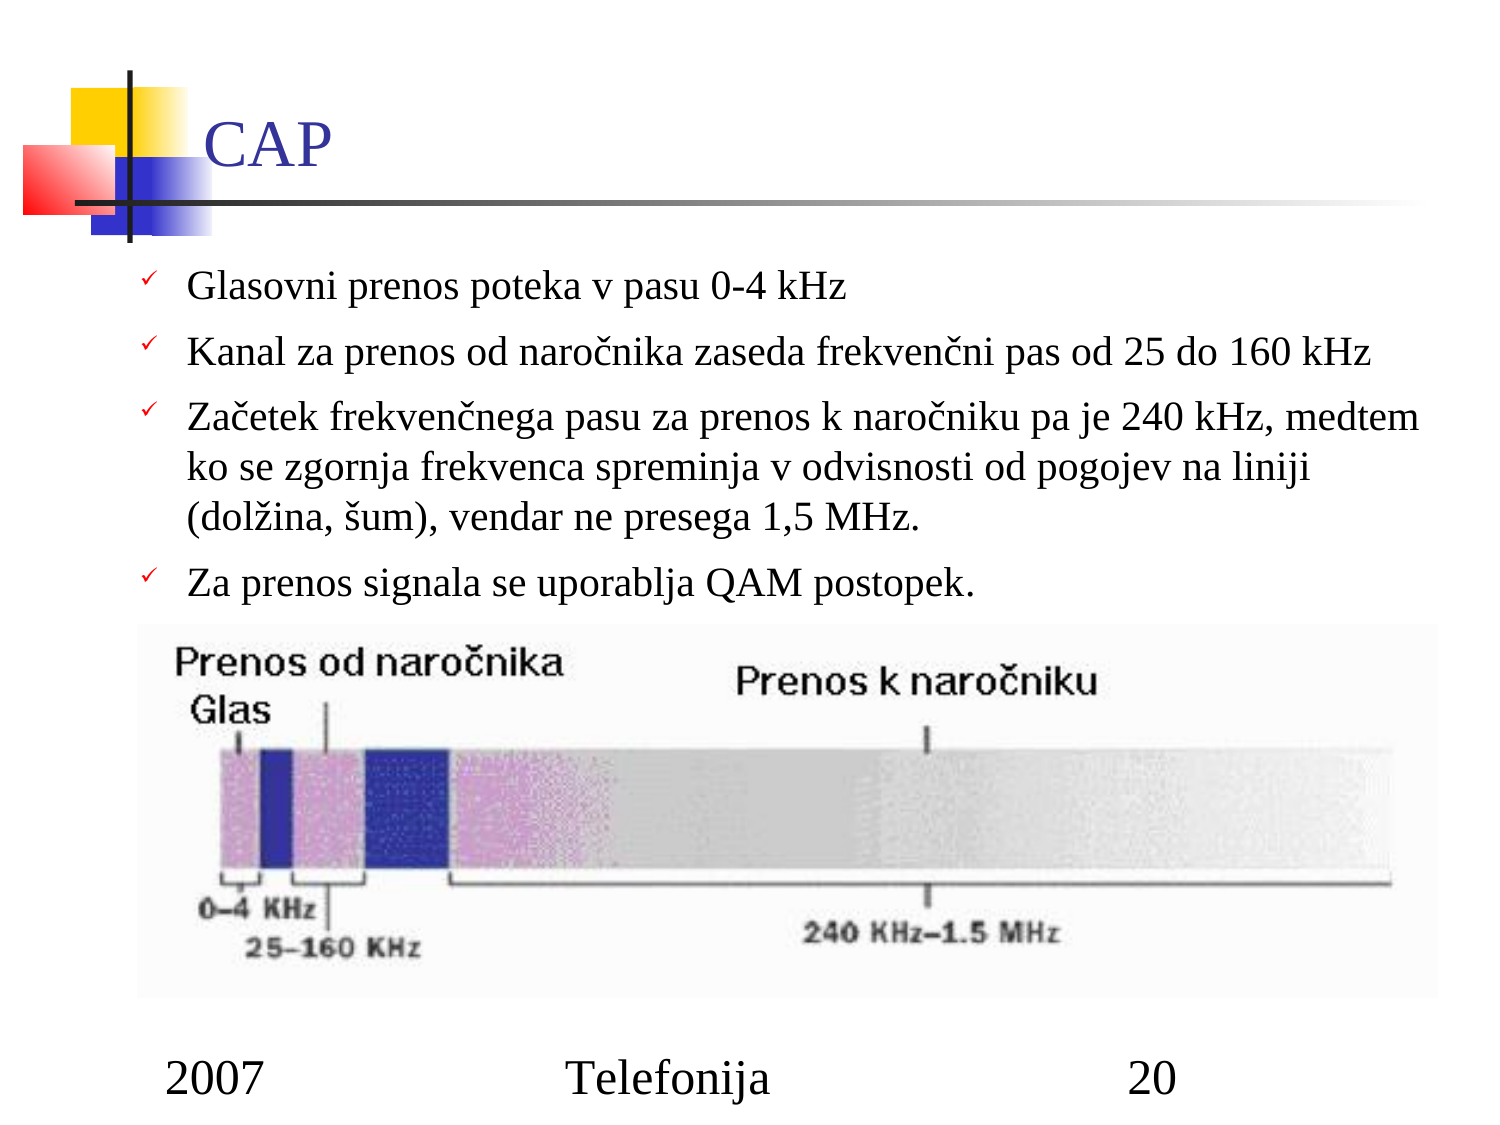

# CAP
Glasovni prenos poteka v pasu 0-4 kHz
Kanal za prenos od naročnika zaseda frekvenčni pas od 25 do 160 kHz
Začetek frekvenčnega pasu za prenos k naročniku pa je 240 kHz, medtem ko se zgornja frekvenca spreminja v odvisnosti od pogojev na liniji (dolžina, šum), vendar ne presega 1,5 MHz.
Za prenos signala se uporablja QAM postopek.
2007
Telefonija
20